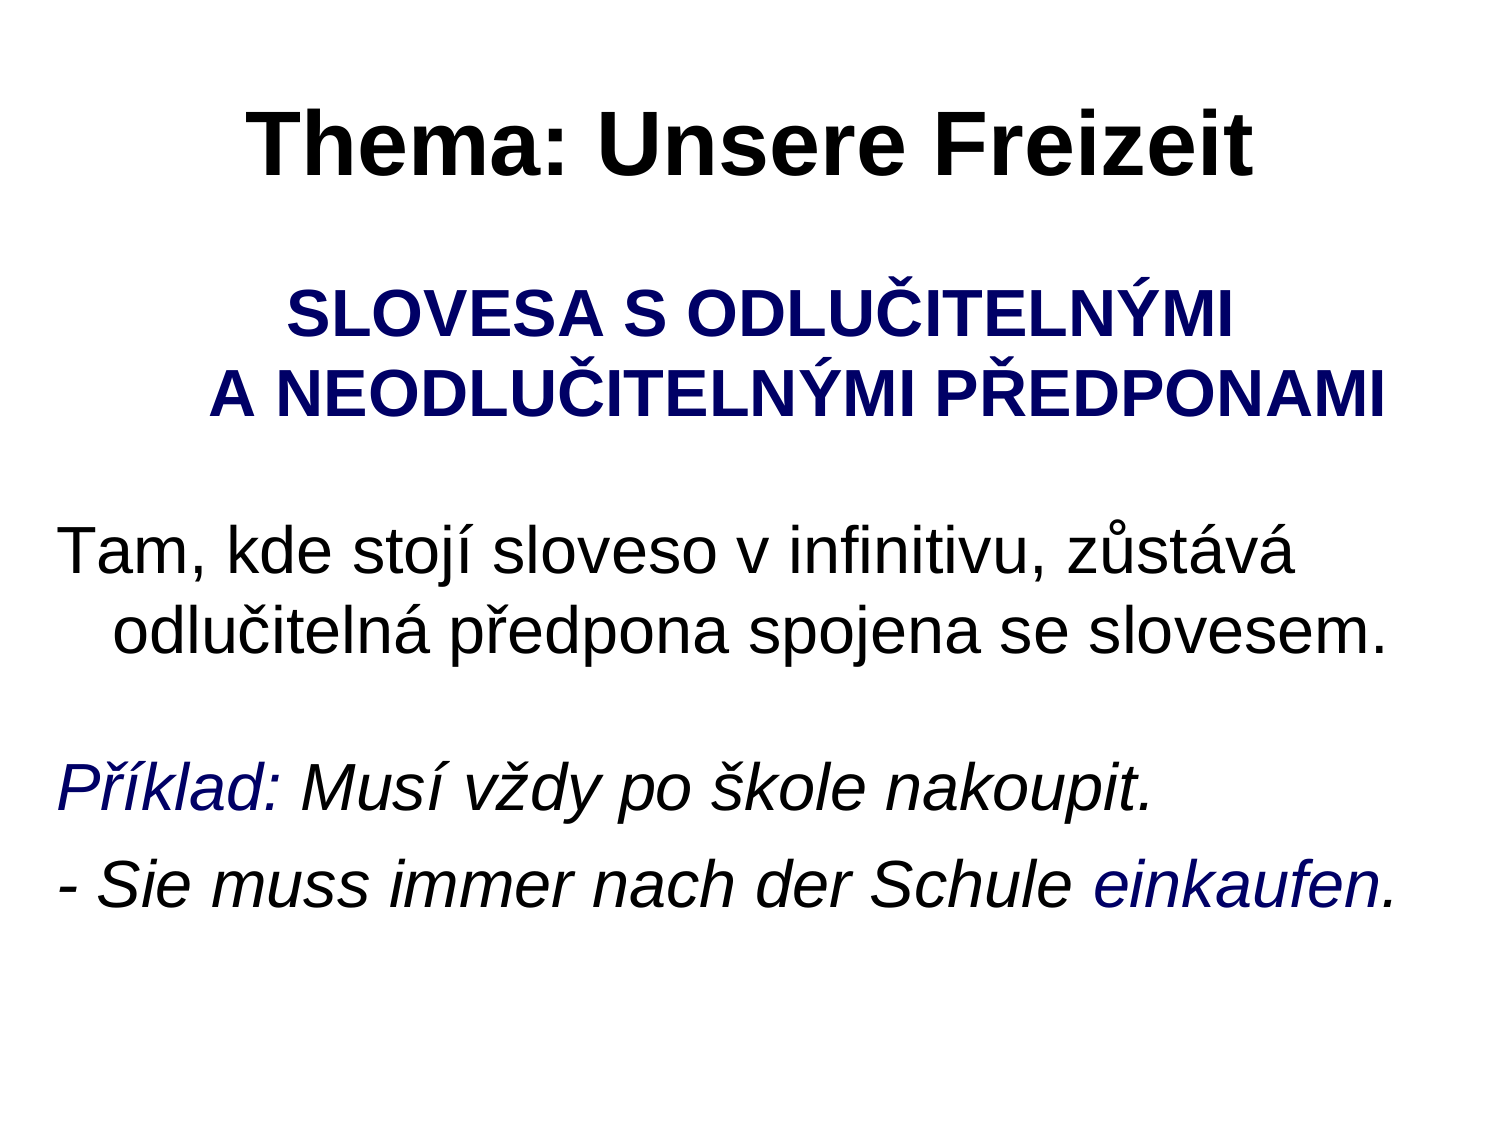

# Thema: Unsere Freizeit
SLOVESA S ODLUČITELNÝMI
A NEODLUČITELNÝMI PŘEDPONAMI
Tam, kde stojí sloveso v infinitivu, zůstává odlučitelná předpona spojena se slovesem.
Příklad: Musí vždy po škole nakoupit.
- Sie muss immer nach der Schule einkaufen.